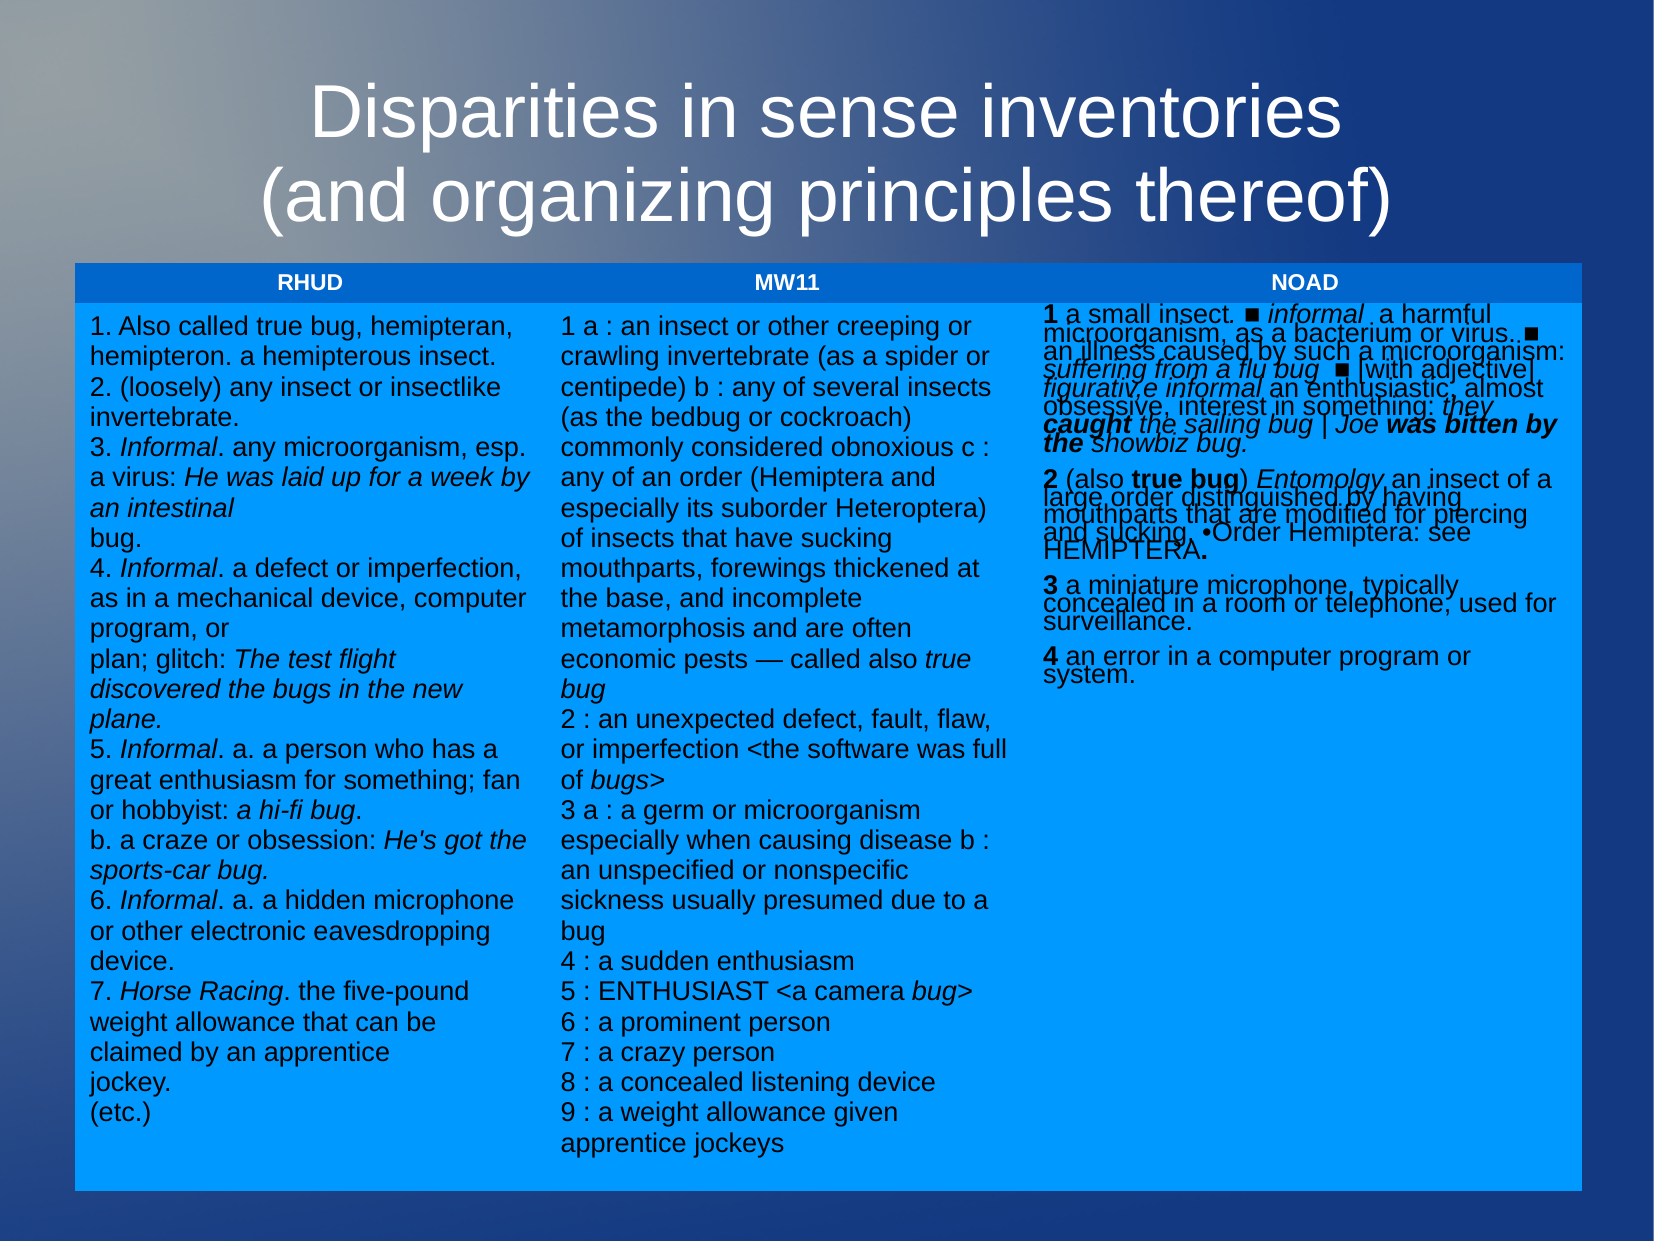

# Disparities in sense inventories (and organizing principles thereof)
| RHUD | MW11 | NOAD |
| --- | --- | --- |
| 1. Also called true bug, hemipteran, hemipteron. a hemipterous insect. 2. (loosely) any insect or insectlike invertebrate. 3. Informal. any microorganism, esp. a virus: He was laid up for a week by an intestinal bug. 4. Informal. a defect or imperfection, as in a mechanical device, computer program, or plan; glitch: The test flight discovered the bugs in the new plane. 5. Informal. a. a person who has a great enthusiasm for something; fan or hobbyist: a hi-fi bug. b. a craze or obsession: He's got the sports-car bug. 6. Informal. a. a hidden microphone or other electronic eavesdropping device. 7. Horse Racing. the five-pound weight allowance that can be claimed by an apprentice jockey. (etc.) | 1 a : an insect or other creeping or crawling invertebrate (as a spider or centipede) b : any of several insects (as the bedbug or cockroach) commonly considered obnoxious c : any of an order (Hemiptera and especially its suborder Heteroptera) of insects that have sucking mouthparts, forewings thickened at the base, and incomplete metamorphosis and are often economic pests — called also true bug 2 : an unexpected defect, fault, flaw, or imperfection <the software was full of bugs> 3 a : a germ or microorganism especially when causing disease b : an unspecified or nonspecific sickness usually presumed due to a bug 4 : a sudden enthusiasm 5 : ENTHUSIAST <a camera bug> 6 : a prominent person 7 : a crazy person 8 : a concealed listening device 9 : a weight allowance given apprentice jockeys | 1 a small insect. ■ informal a harmful microorganism, as a bacterium or virus. ■ an illness caused by such a microorganism: suffering from a flu bug ■ [with adjective] figurativ,e informal an enthusiastic, almost obsessive, interest in something: they caught the sailing bug | Joe was bitten by the showbiz bug. 2 (also true bug) Entomolgy an insect of a large order distinguished by having mouthparts that are modified for piercing and sucking. •Order Hemiptera: see HEMIPTERA. 3 a miniature microphone, typically concealed in a room or telephone, used for surveillance. 4 an error in a computer program or system. |